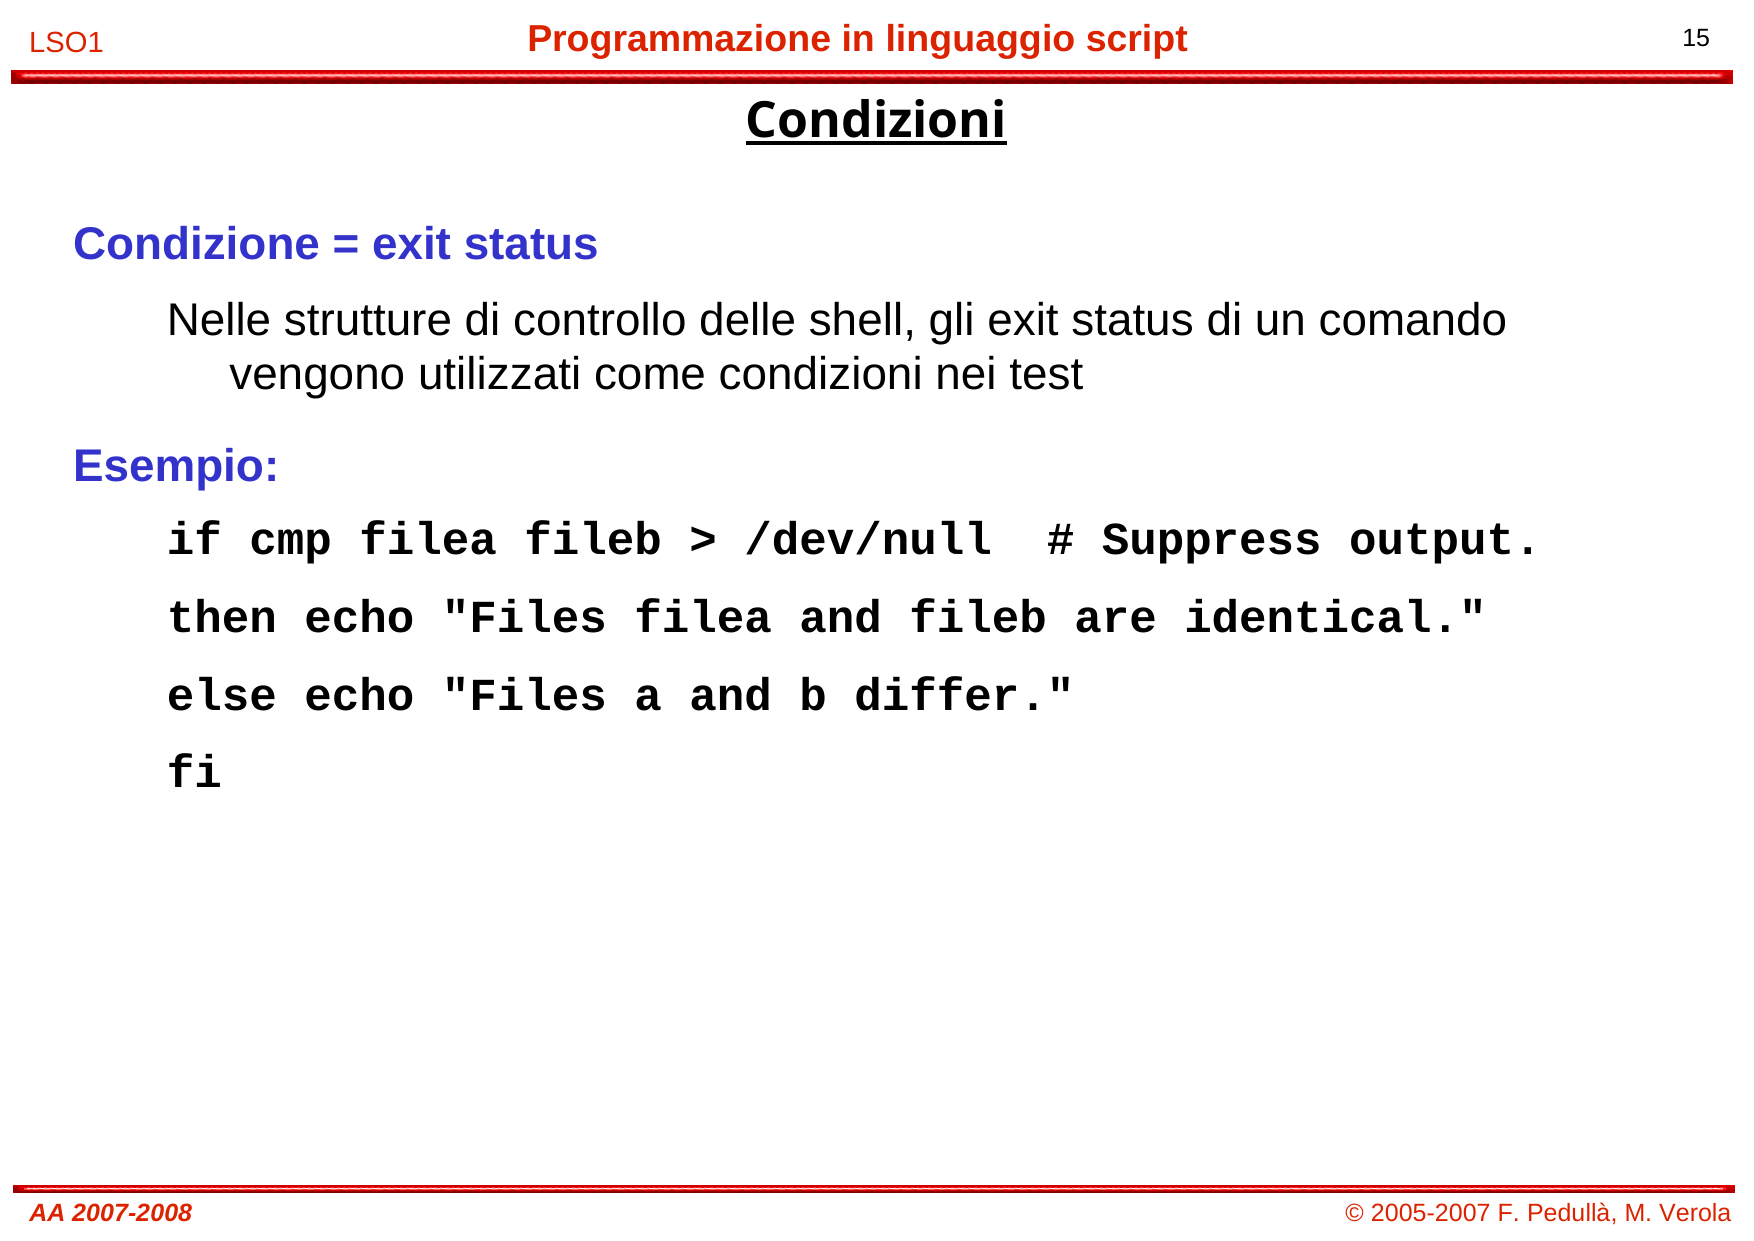

# Condizioni
Condizione = exit status
Nelle strutture di controllo delle shell, gli exit status di un comando vengono utilizzati come condizioni nei test
Esempio:
if cmp filea fileb > /dev/null # Suppress output.
then echo "Files filea and fileb are identical."
else echo "Files a and b differ."
fi